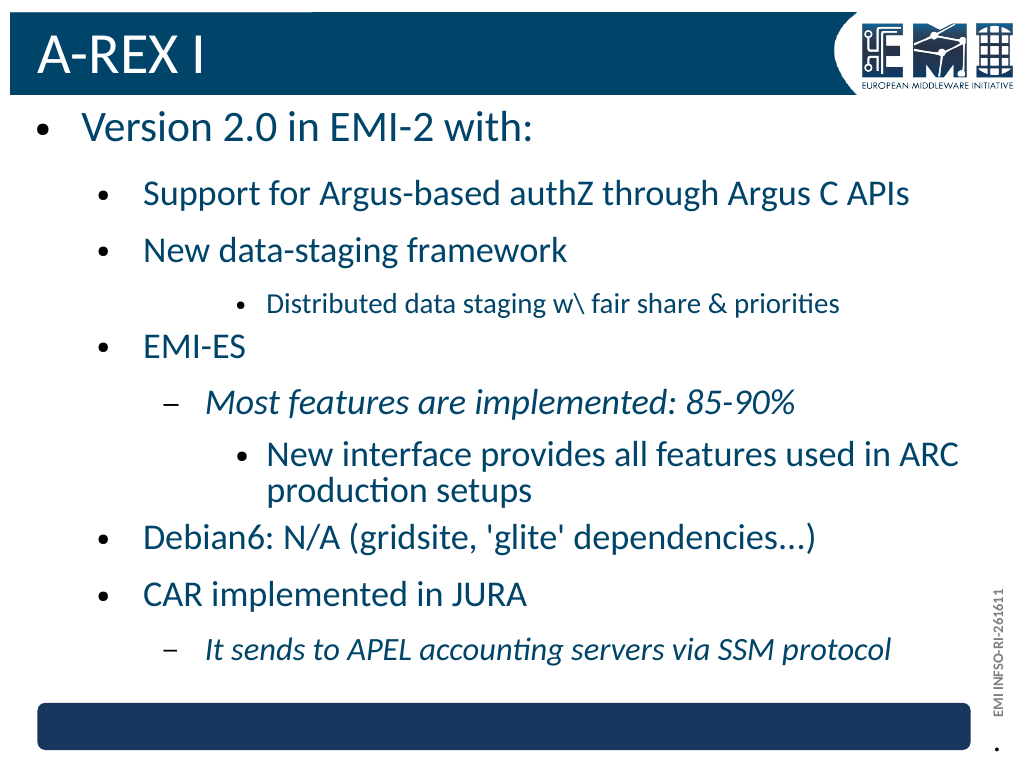

# A-REX I
Version 2.0 in EMI-2 with:
Support for Argus-based authZ through Argus C APIs
New data-staging framework
Distributed data staging w\ fair share & priorities
EMI-ES
Most features are implemented: 85-90%
New interface provides all features used in ARC production setups
Debian6: N/A (gridsite, 'glite' dependencies...)
CAR implemented in JURA
It sends to APEL accounting servers via SSM protocol